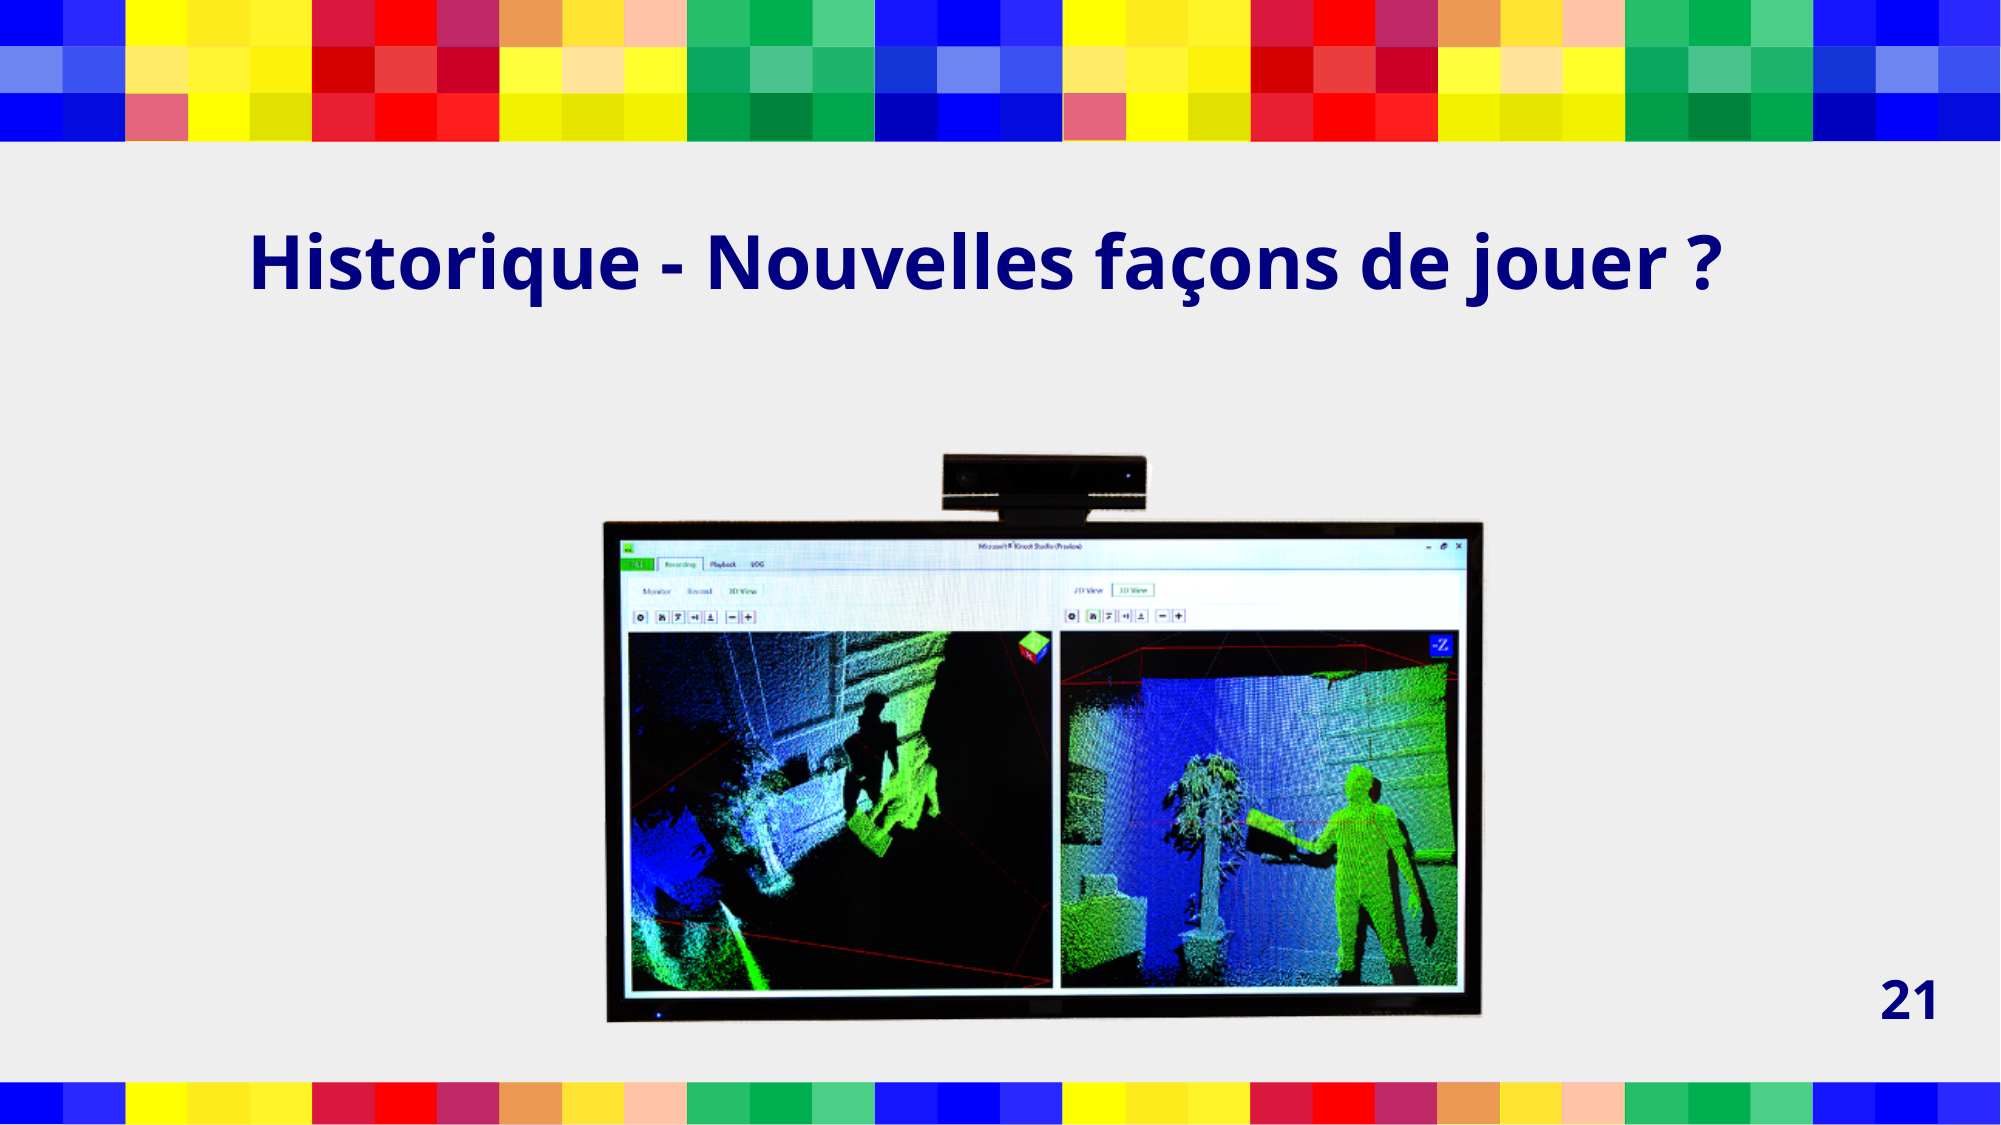

Historique - Nouvelles façons de jouer ?
# - Kinect (2010)
21